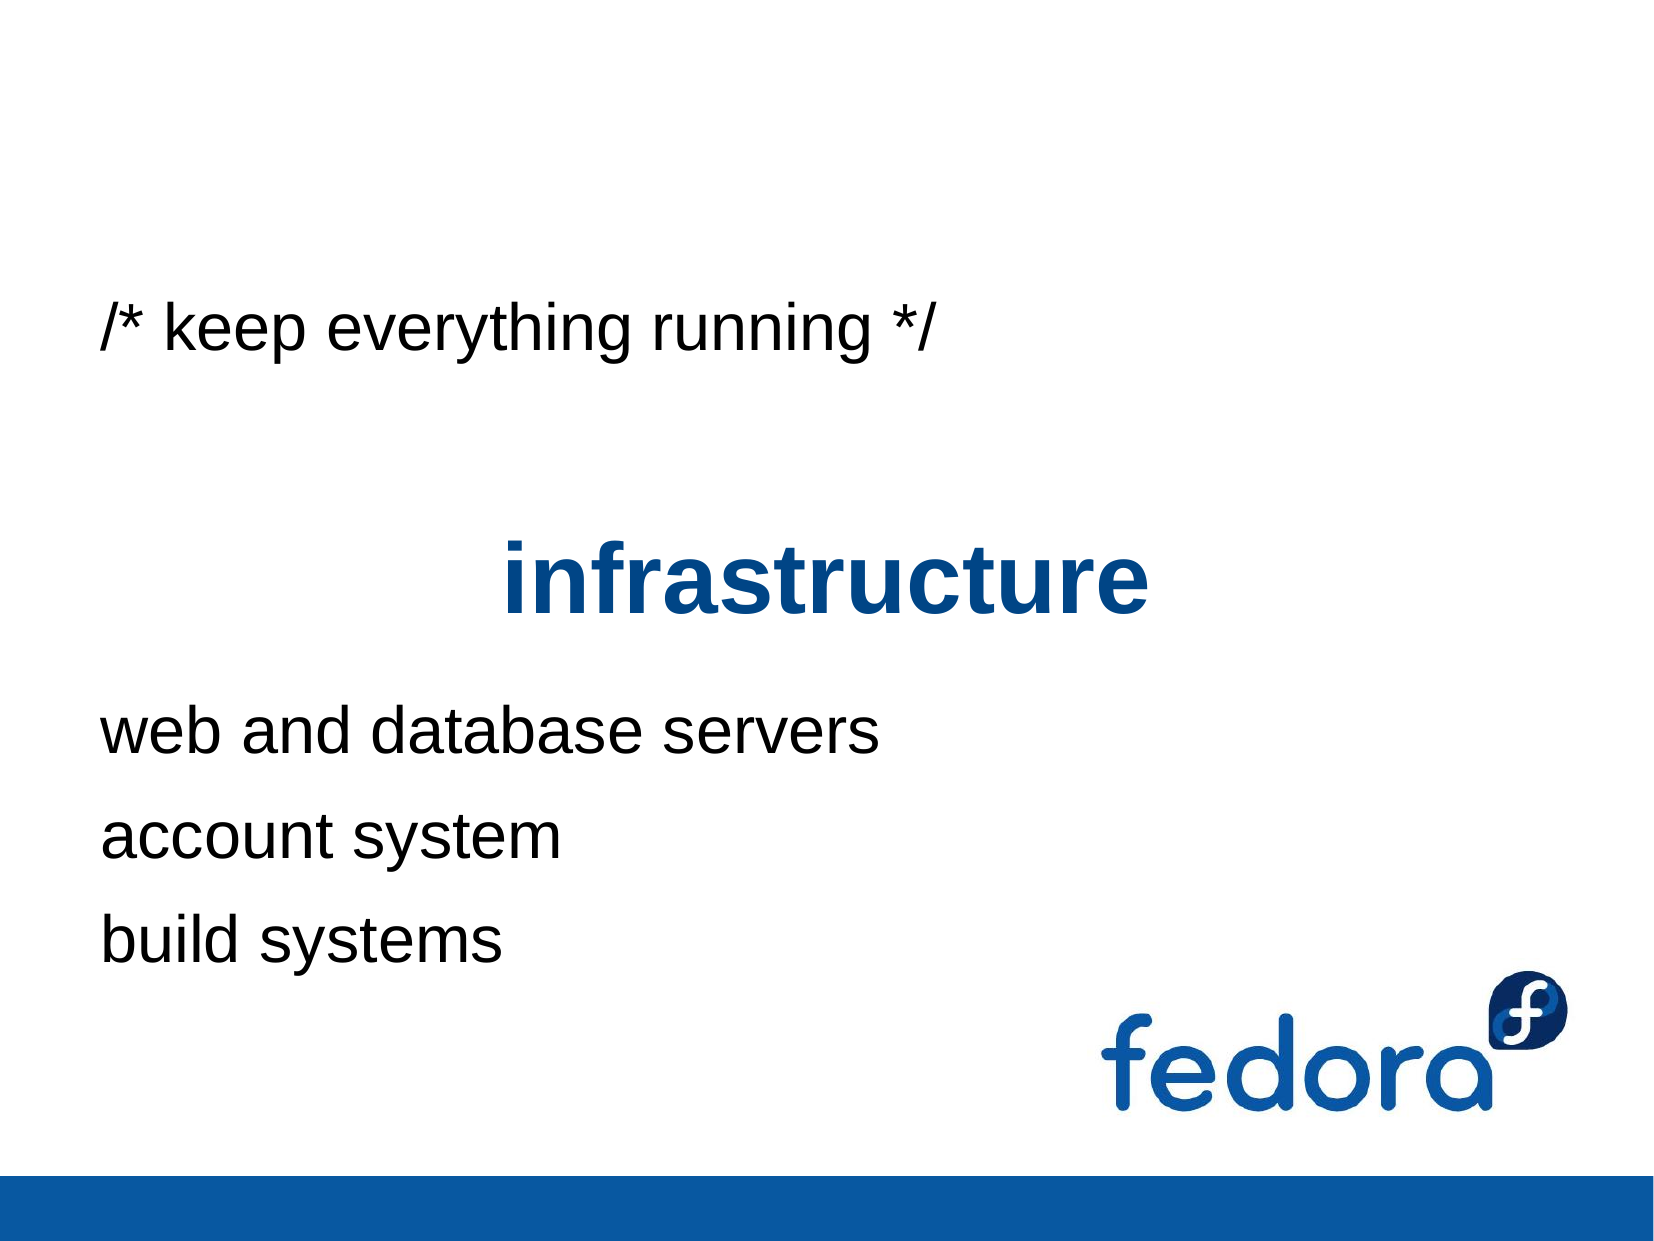

# infrastructure
/* keep everything running */
web and database servers
account system
build systems